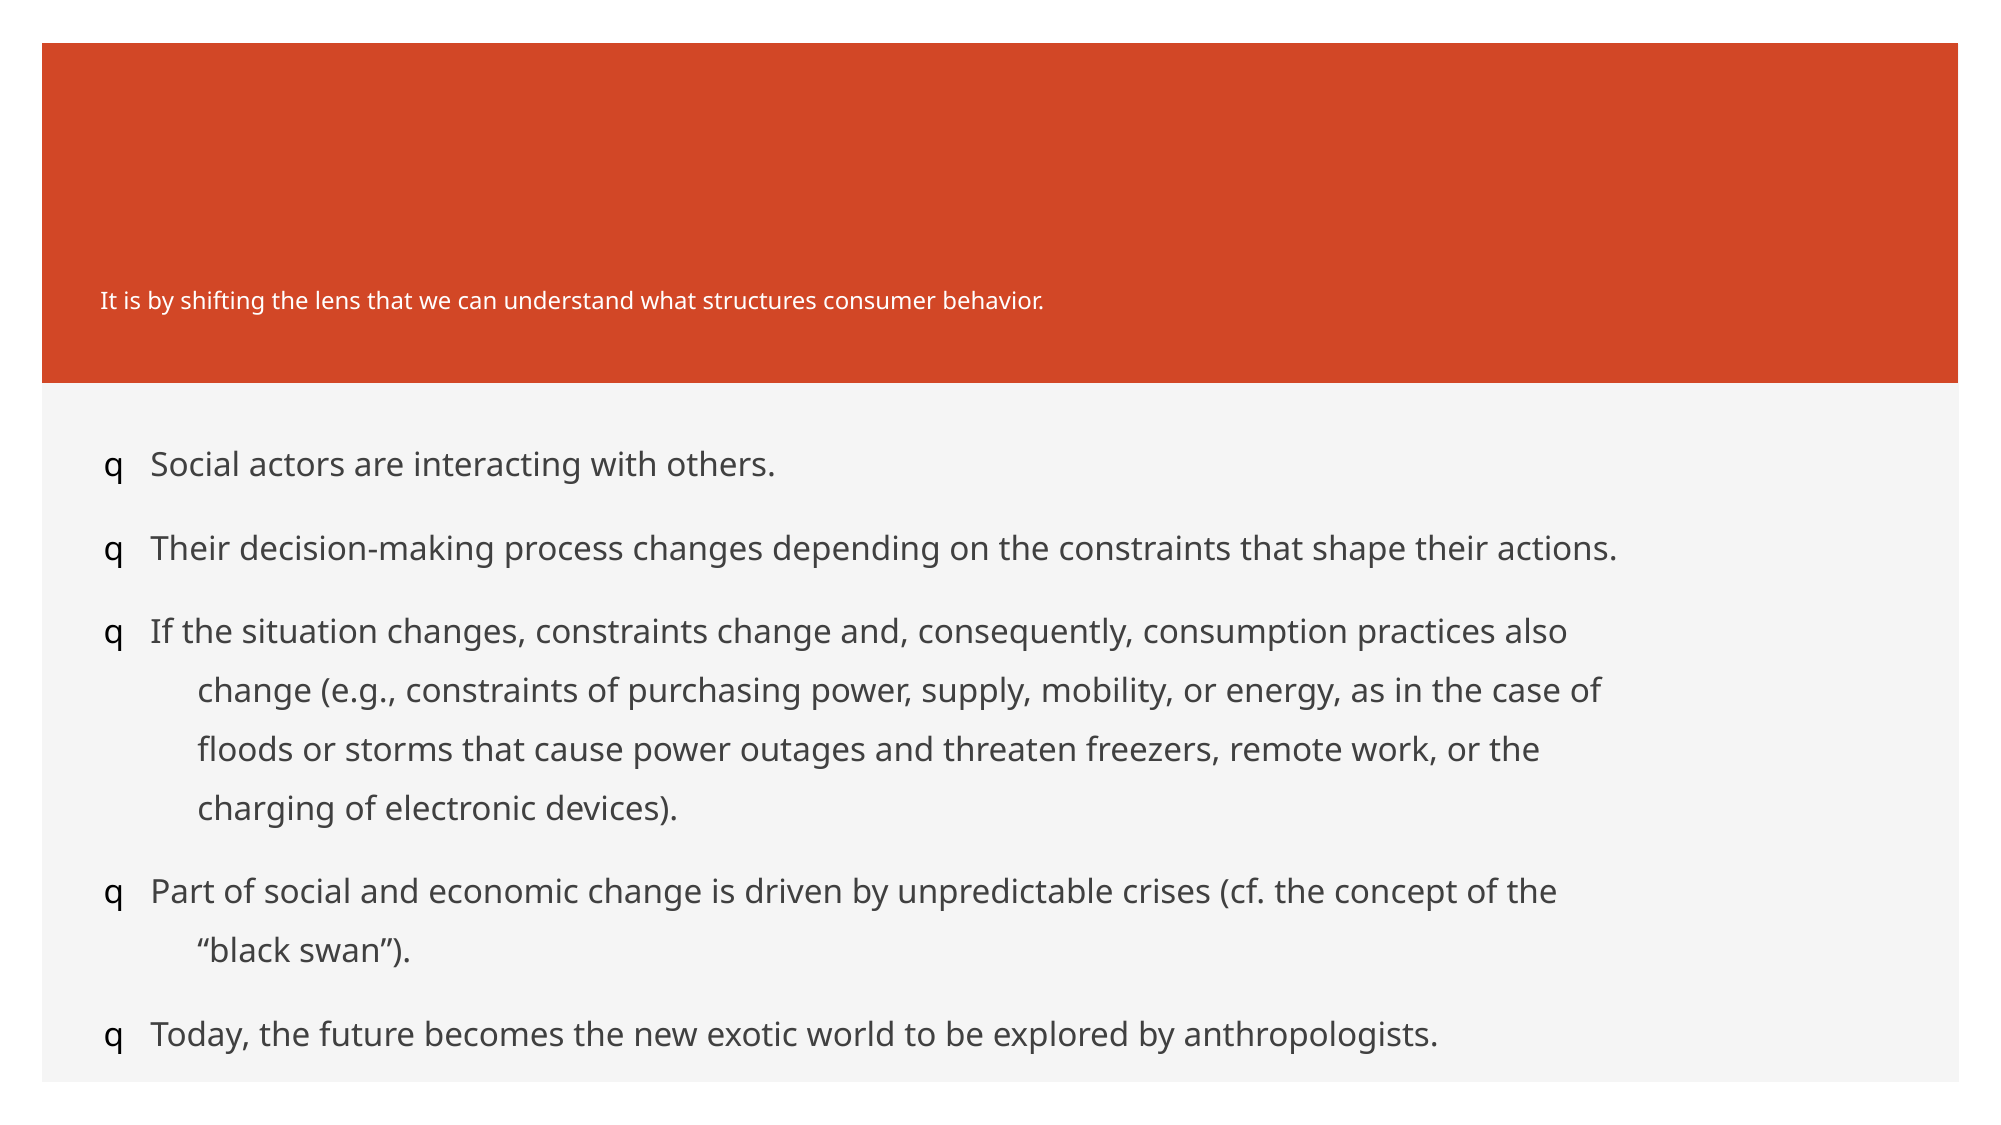

# It is by shifting the lens that we can understand what structures consumer behavior.
Social actors are interacting with others.
Their decision-making process changes depending on the constraints that shape their actions.
If the situation changes, constraints change and, consequently, consumption practices also change (e.g., constraints of purchasing power, supply, mobility, or energy, as in the case of floods or storms that cause power outages and threaten freezers, remote work, or the charging of electronic devices).
Part of social and economic change is driven by unpredictable crises (cf. the concept of the “black swan”).
Today, the future becomes the new exotic world to be explored by anthropologists.